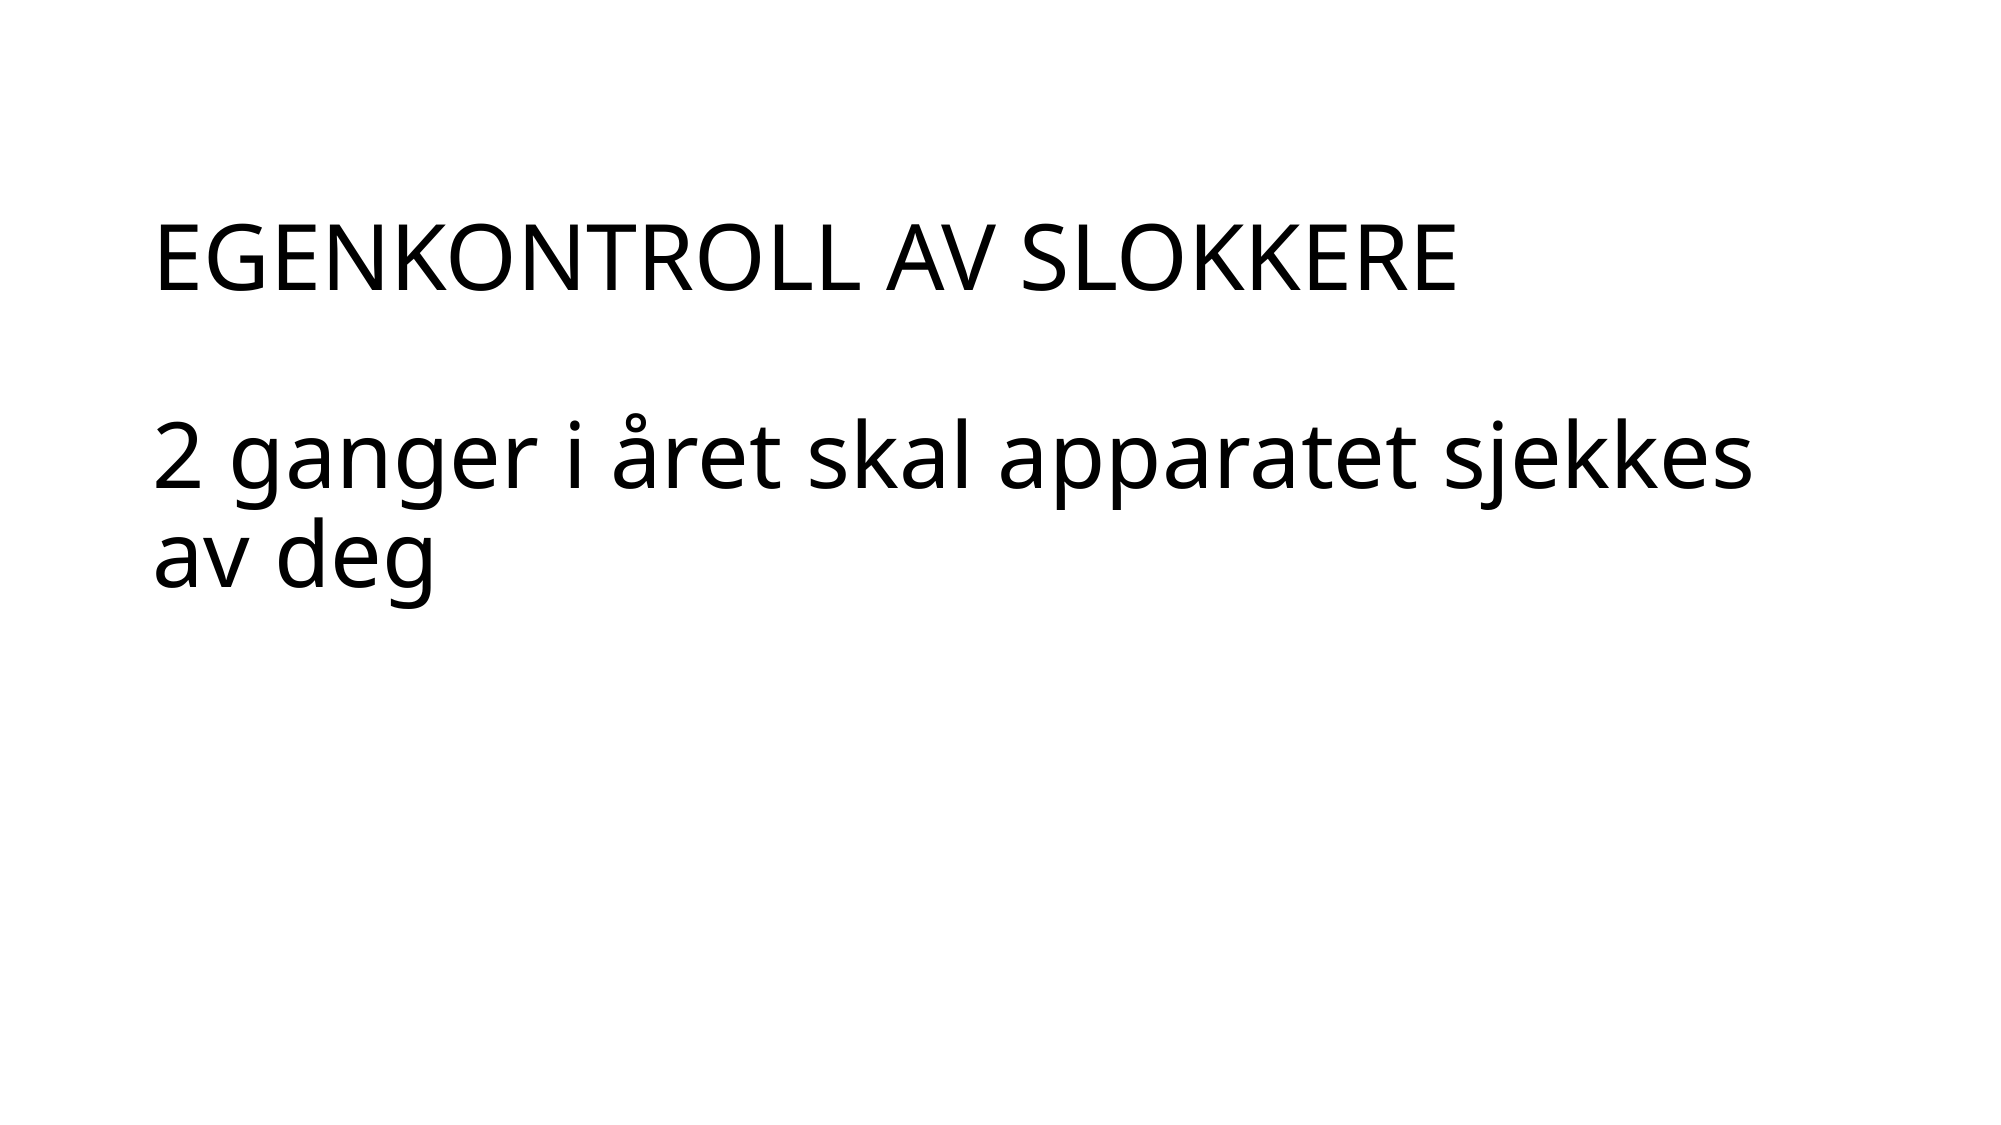

# EGENKONTROLL AV SLOKKERE 2 ganger i året skal apparatet sjekkes av deg